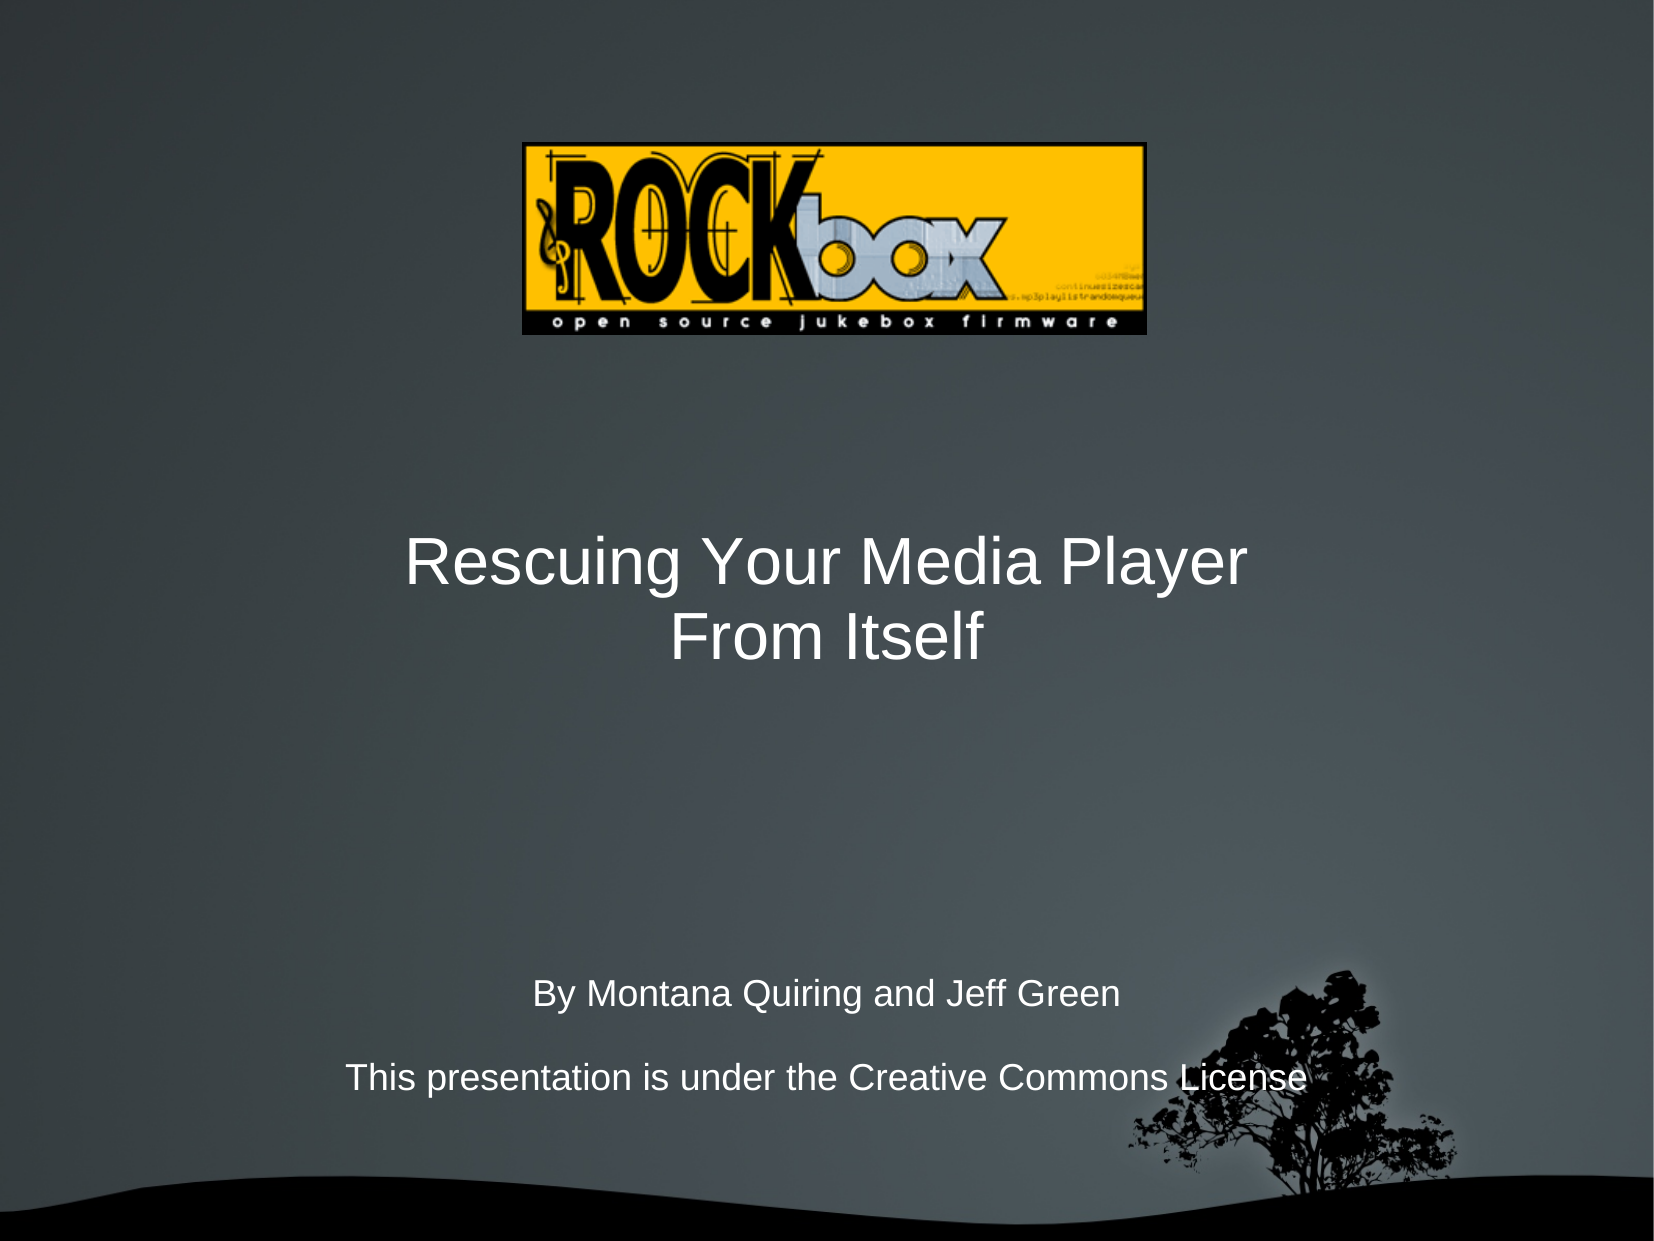

#
Rescuing Your Media Player
From Itself
By Montana Quiring and Jeff Green
This presentation is under the Creative Commons License